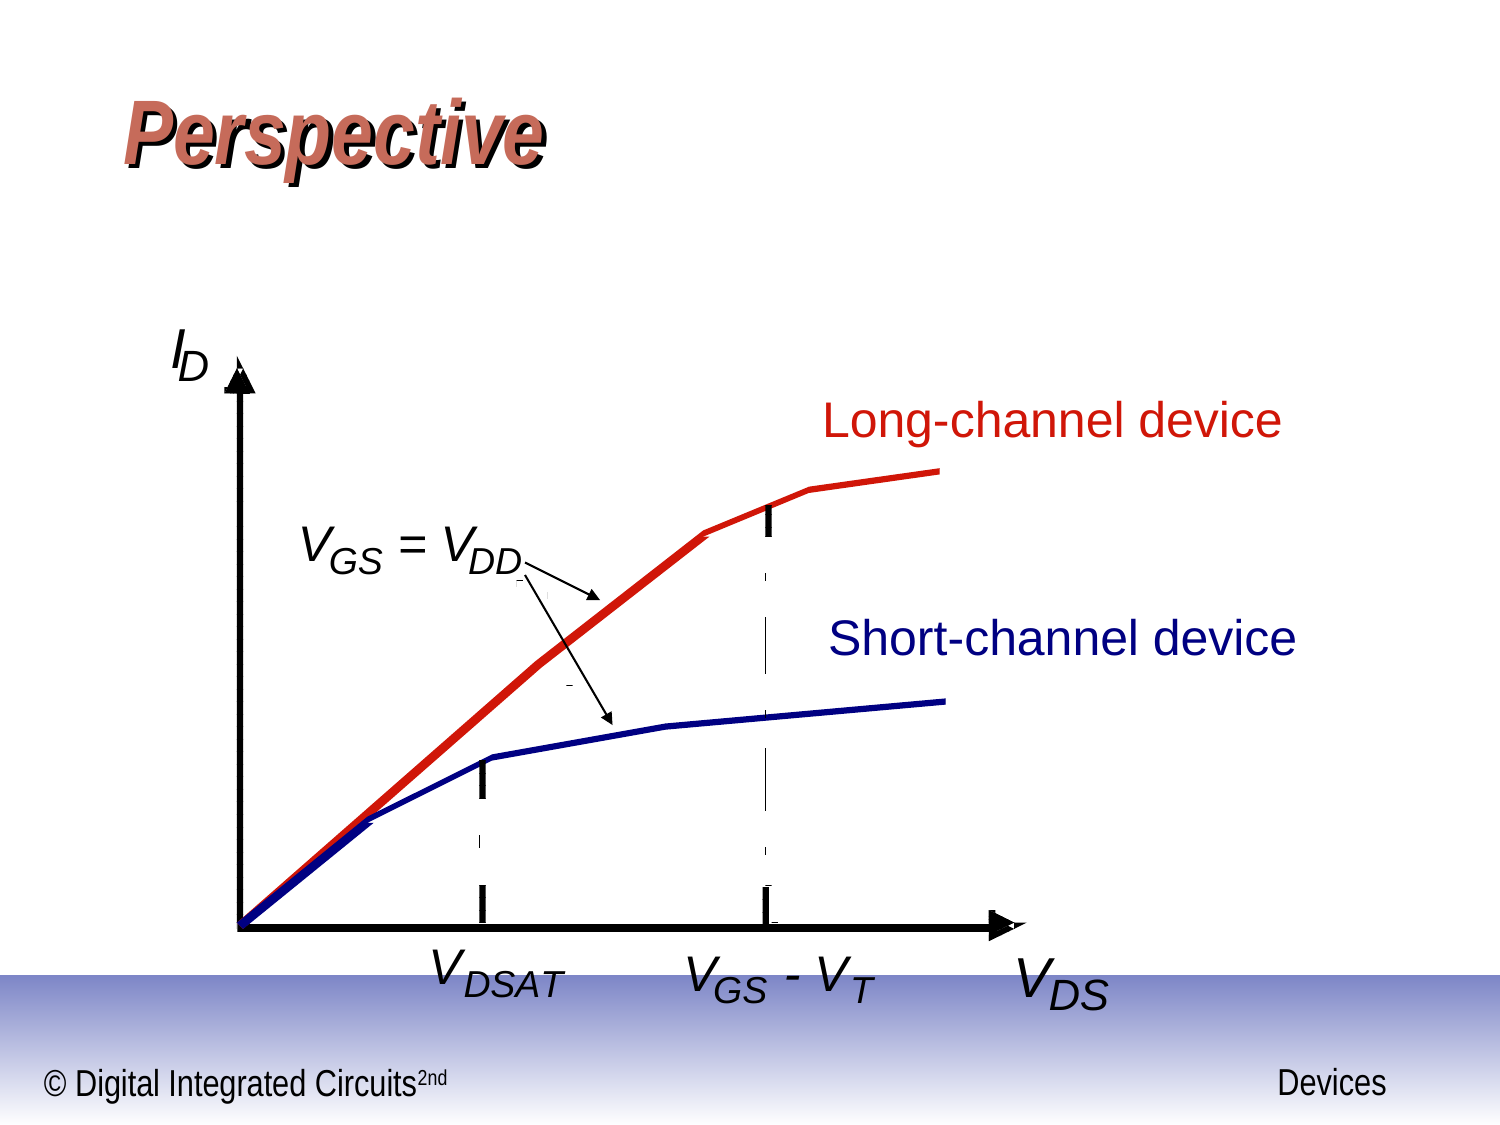

# Perspective
I
D
Long-channel device
V
= V
GS
DD
Short-channel device
V
V
 - V
V
DSAT
GS
T
DS